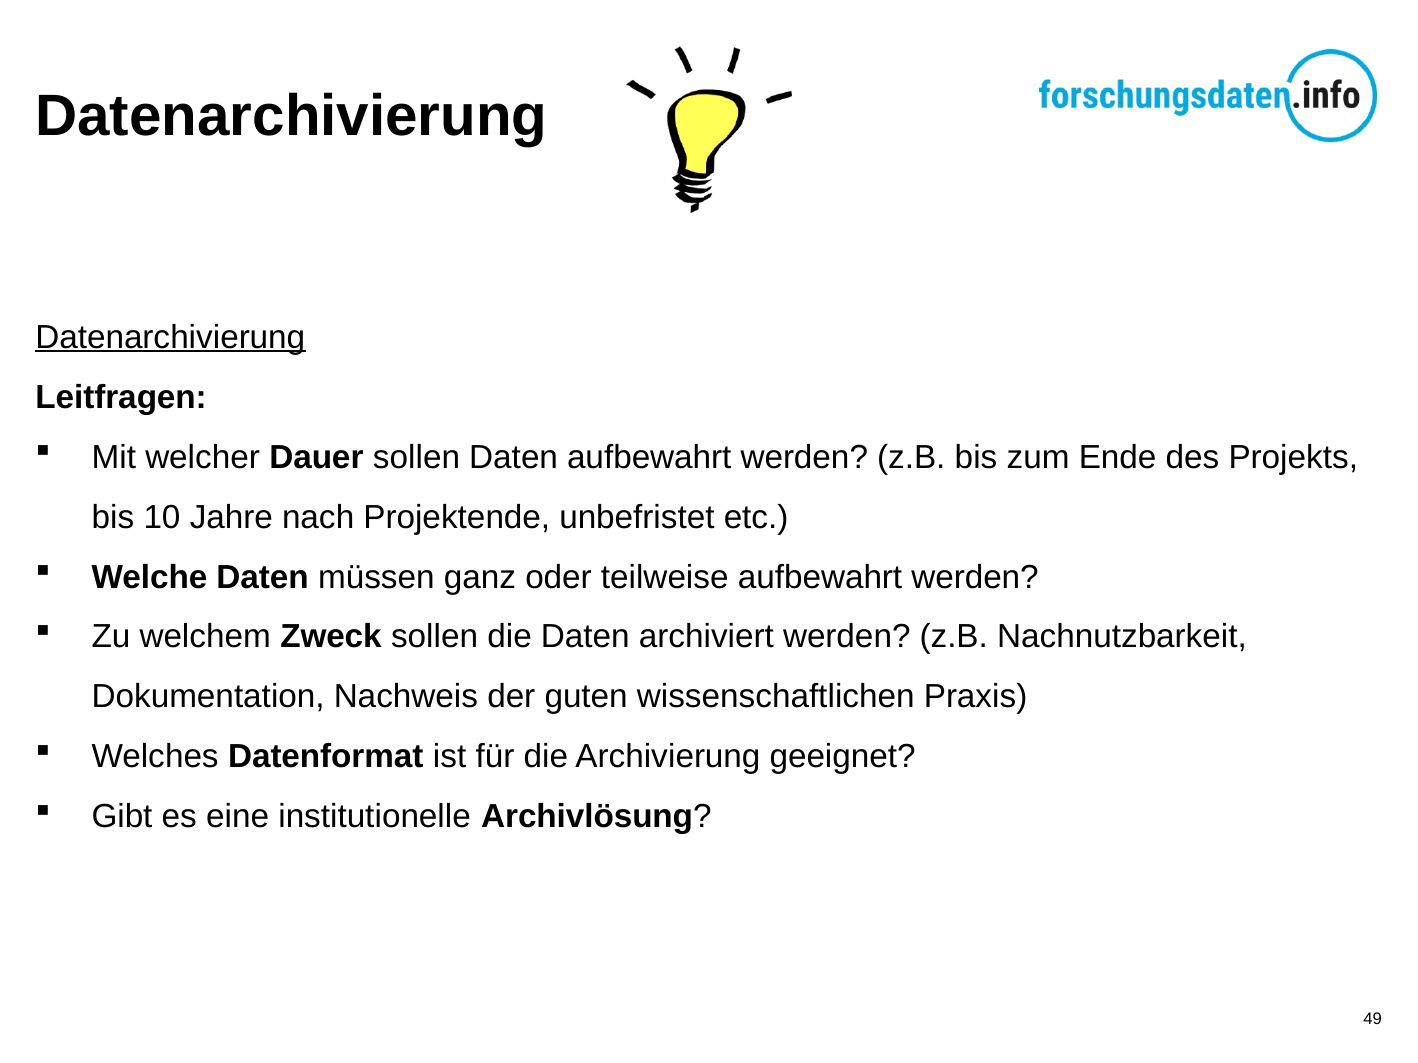

# Datenarchivierung
Datenarchivierung
Leitfragen:
Mit welcher Dauer sollen Daten aufbewahrt werden? (z.B. bis zum Ende des Projekts, bis 10 Jahre nach Projektende, unbefristet etc.)
Welche Daten müssen ganz oder teilweise aufbewahrt werden?
Zu welchem Zweck sollen die Daten archiviert werden? (z.B. Nachnutzbarkeit, Dokumentation, Nachweis der guten wissenschaftlichen Praxis)
Welches Datenformat ist für die Archivierung geeignet?
Gibt es eine institutionelle Archivlösung?